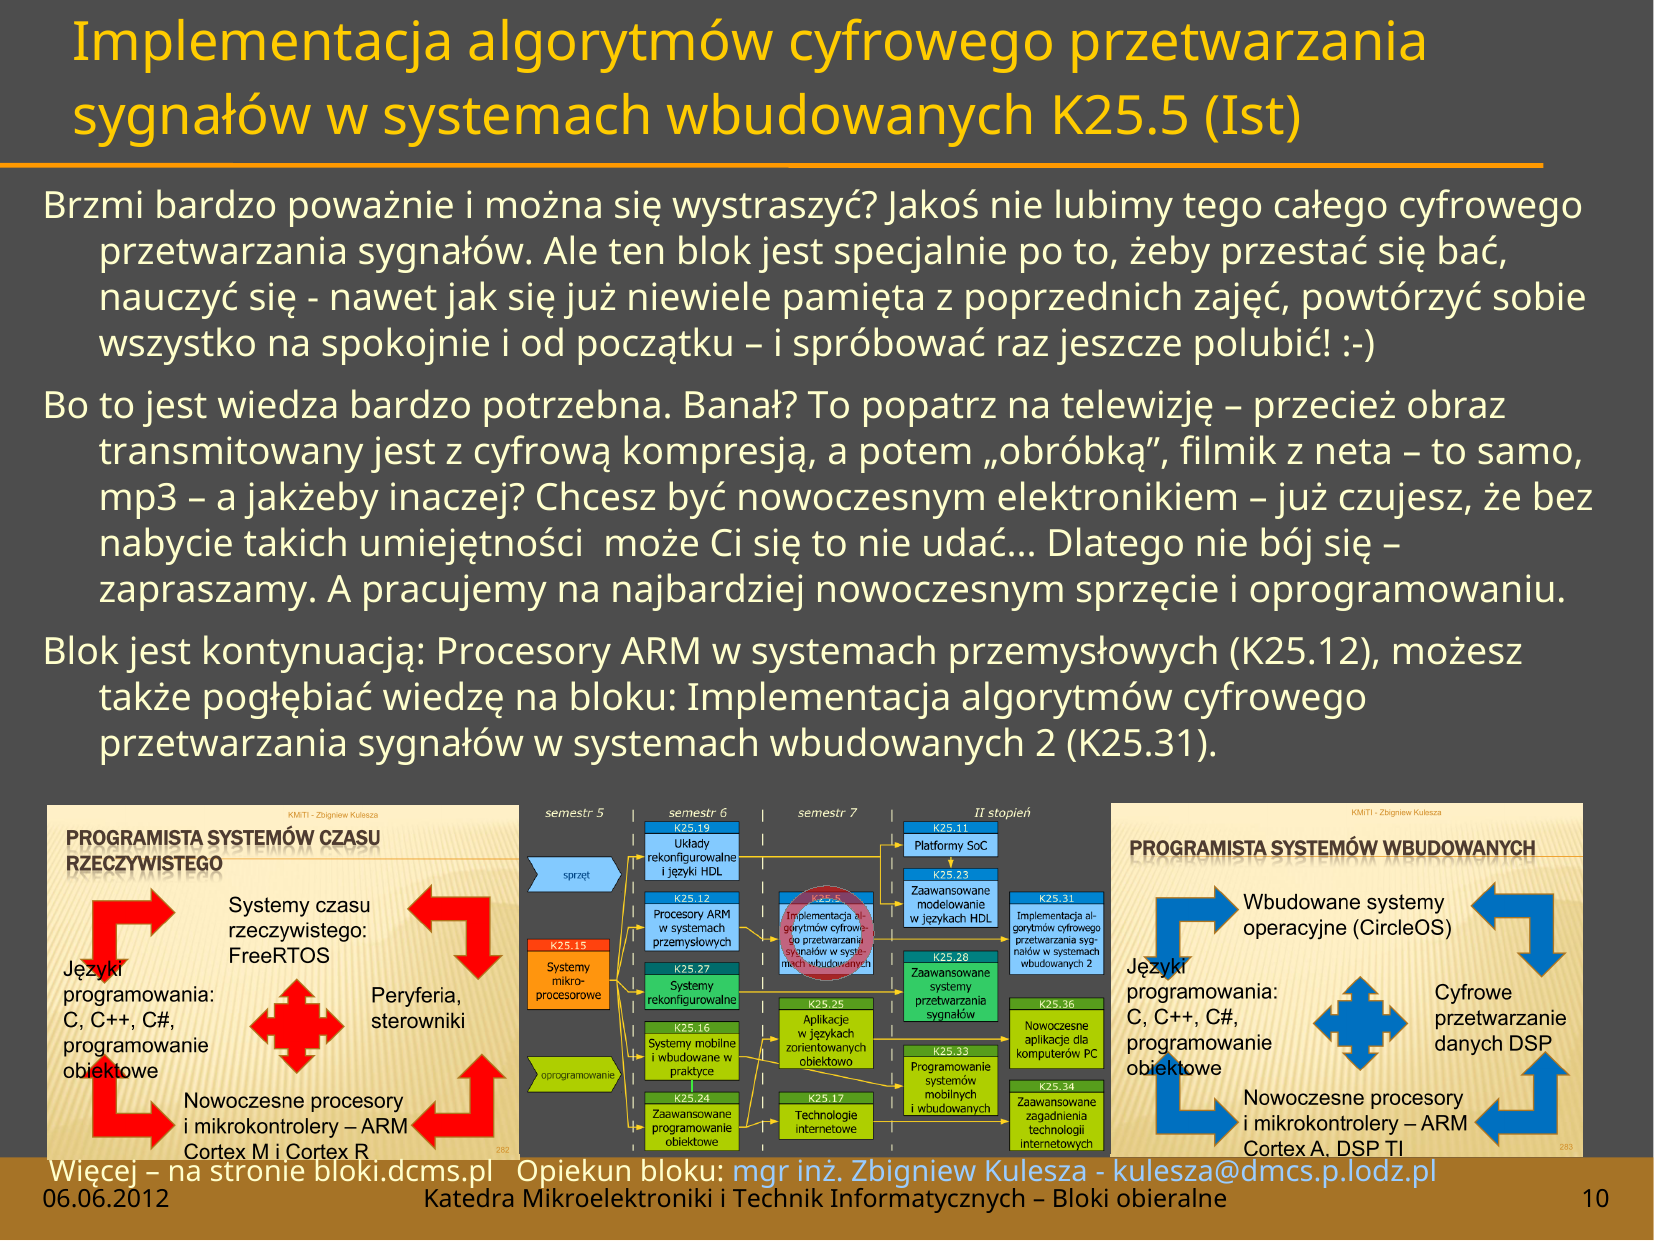

# Implementacja algorytmów cyfrowego przetwarzania sygnałów w systemach wbudowanych K25.5 (Ist)
Brzmi bardzo poważnie i można się wystraszyć? Jakoś nie lubimy tego całego cyfrowego przetwarzania sygnałów. Ale ten blok jest specjalnie po to, żeby przestać się bać, nauczyć się - nawet jak się już niewiele pamięta z poprzednich zajęć, powtórzyć sobie wszystko na spokojnie i od początku – i spróbować raz jeszcze polubić! :-)
Bo to jest wiedza bardzo potrzebna. Banał? To popatrz na telewizję – przecież obraz transmitowany jest z cyfrową kompresją, a potem „obróbką”, filmik z neta – to samo, mp3 – a jakżeby inaczej? Chcesz być nowoczesnym elektronikiem – już czujesz, że bez nabycie takich umiejętności może Ci się to nie udać... Dlatego nie bój się – zapraszamy. A pracujemy na najbardziej nowoczesnym sprzęcie i oprogramowaniu.
Blok jest kontynuacją: Procesory ARM w systemach przemysłowych (K25.12), możesz także pogłębiać wiedzę na bloku: Implementacja algorytmów cyfrowego przetwarzania sygnałów w systemach wbudowanych 2 (K25.31).
Więcej – na stronie bloki.dcms.pl Opiekun bloku: mgr inż. Zbigniew Kulesza - kulesza@dmcs.p.lodz.pl
06.06.2012
Katedra Mikroelektroniki i Technik Informatycznych – Bloki obieralne
10